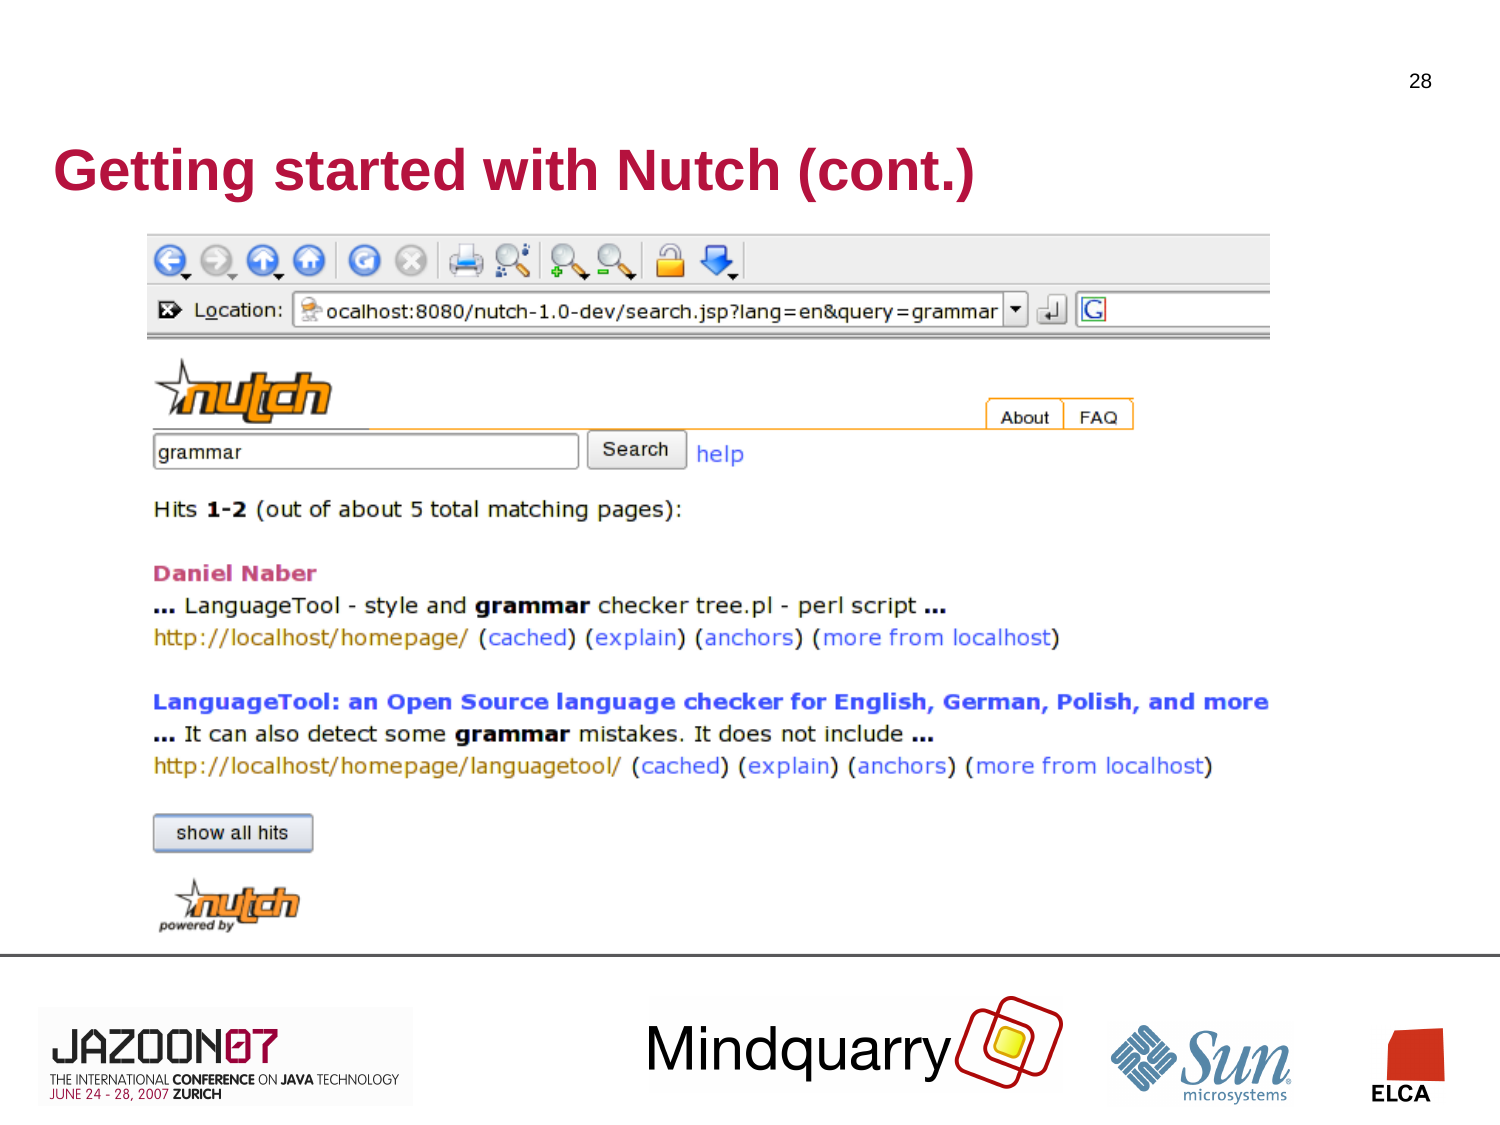

28
# Getting started with Nutch (cont.)